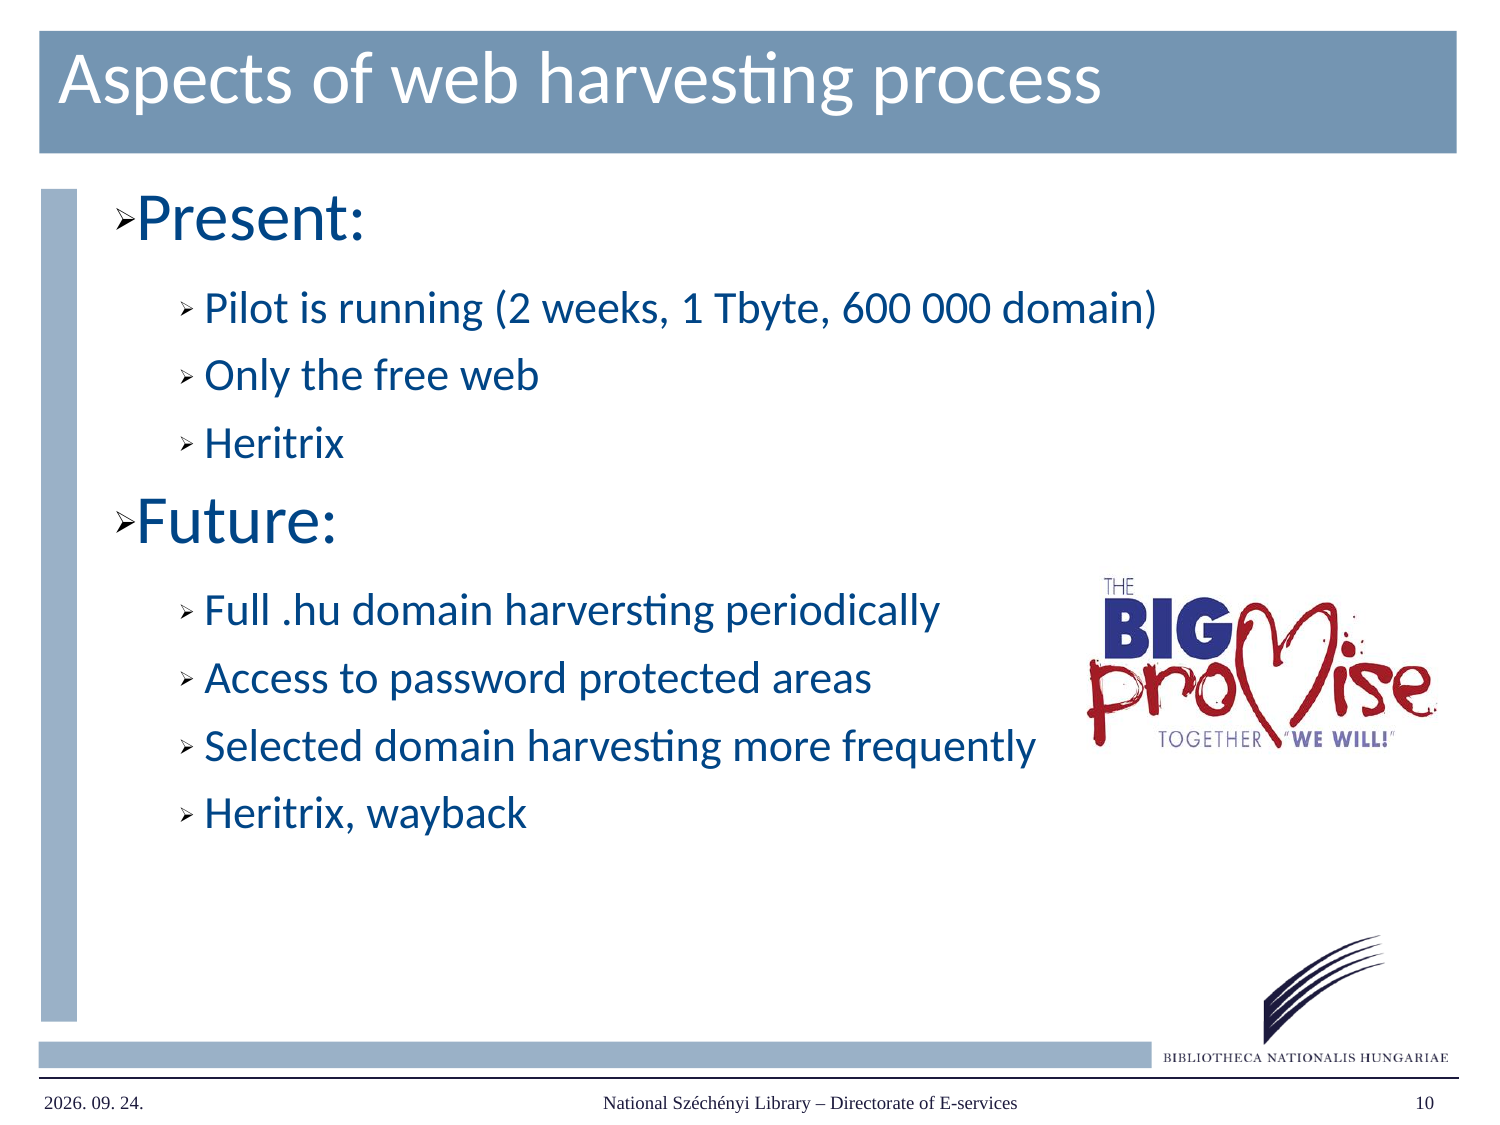

# Aspects of web harvesting process
Present:
 Pilot is running (2 weeks, 1 Tbyte, 600 000 domain)
 Only the free web
 Heritrix
Future:
 Full .hu domain harversting periodically
 Access to password protected areas
 Selected domain harvesting more frequently
 Heritrix, wayback